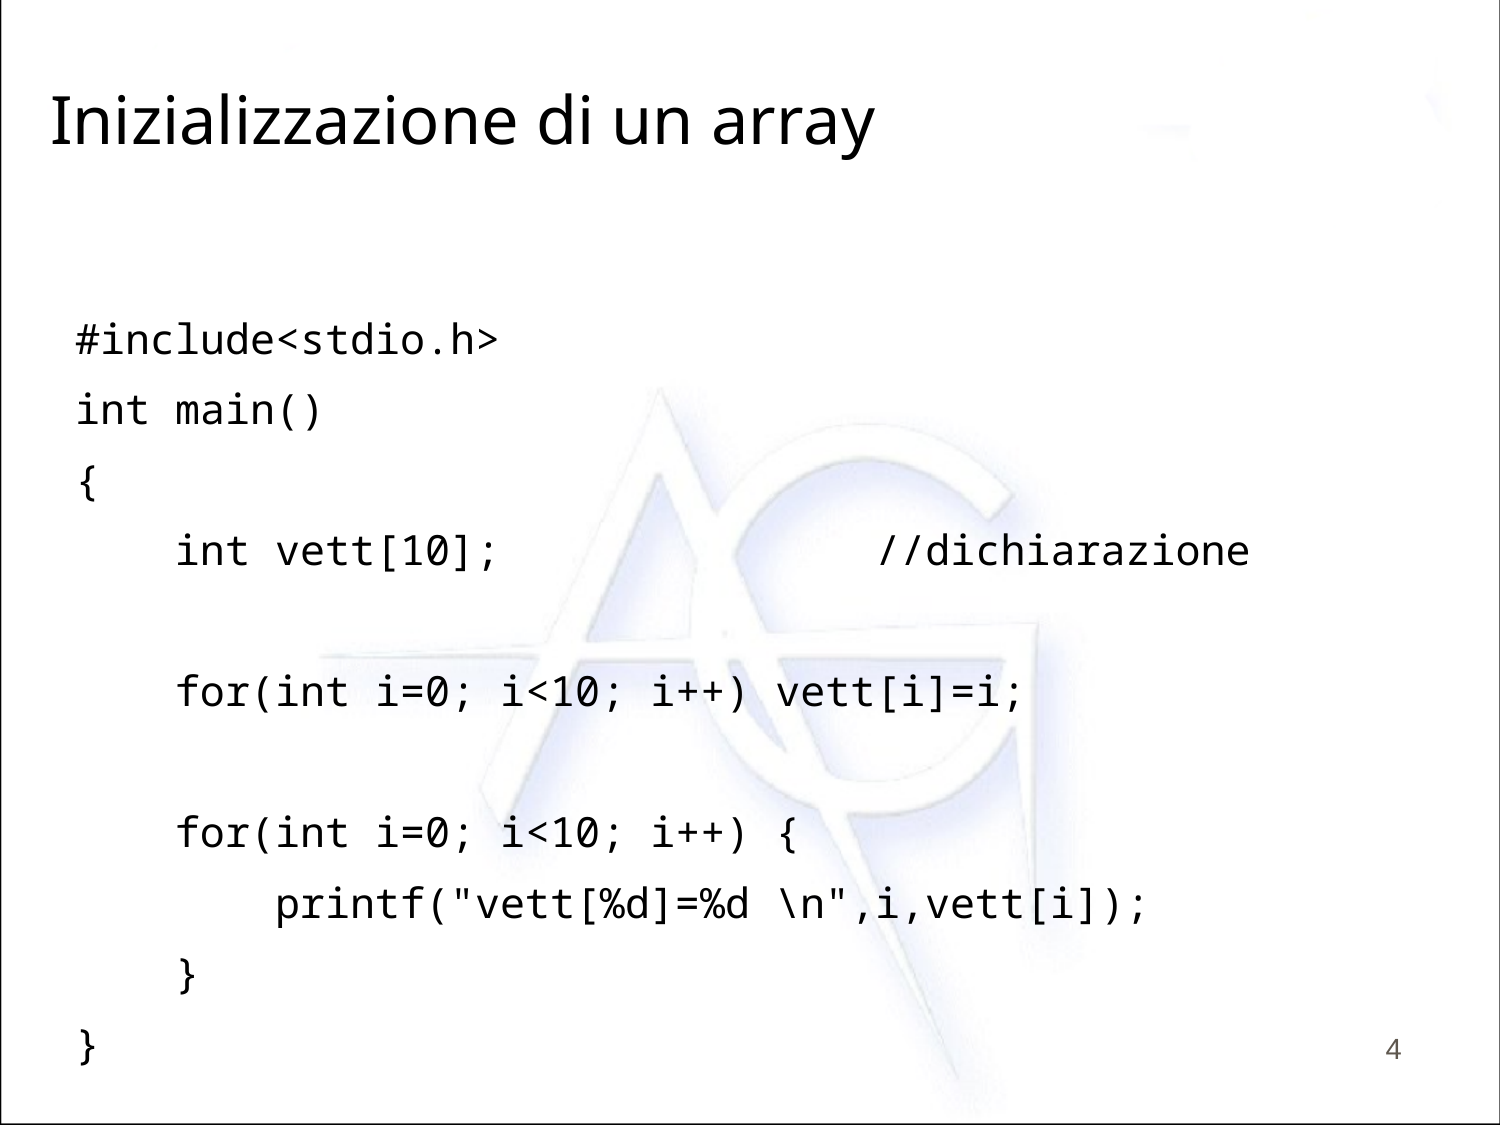

# Inizializzazione di un array
#include<stdio.h>
int main()
{
 int vett[10]; //dichiarazione
 for(int i=0; i<10; i++) vett[i]=i;
 for(int i=0; i<10; i++) {
 printf("vett[%d]=%d \n",i,vett[i]);
 }
}
4